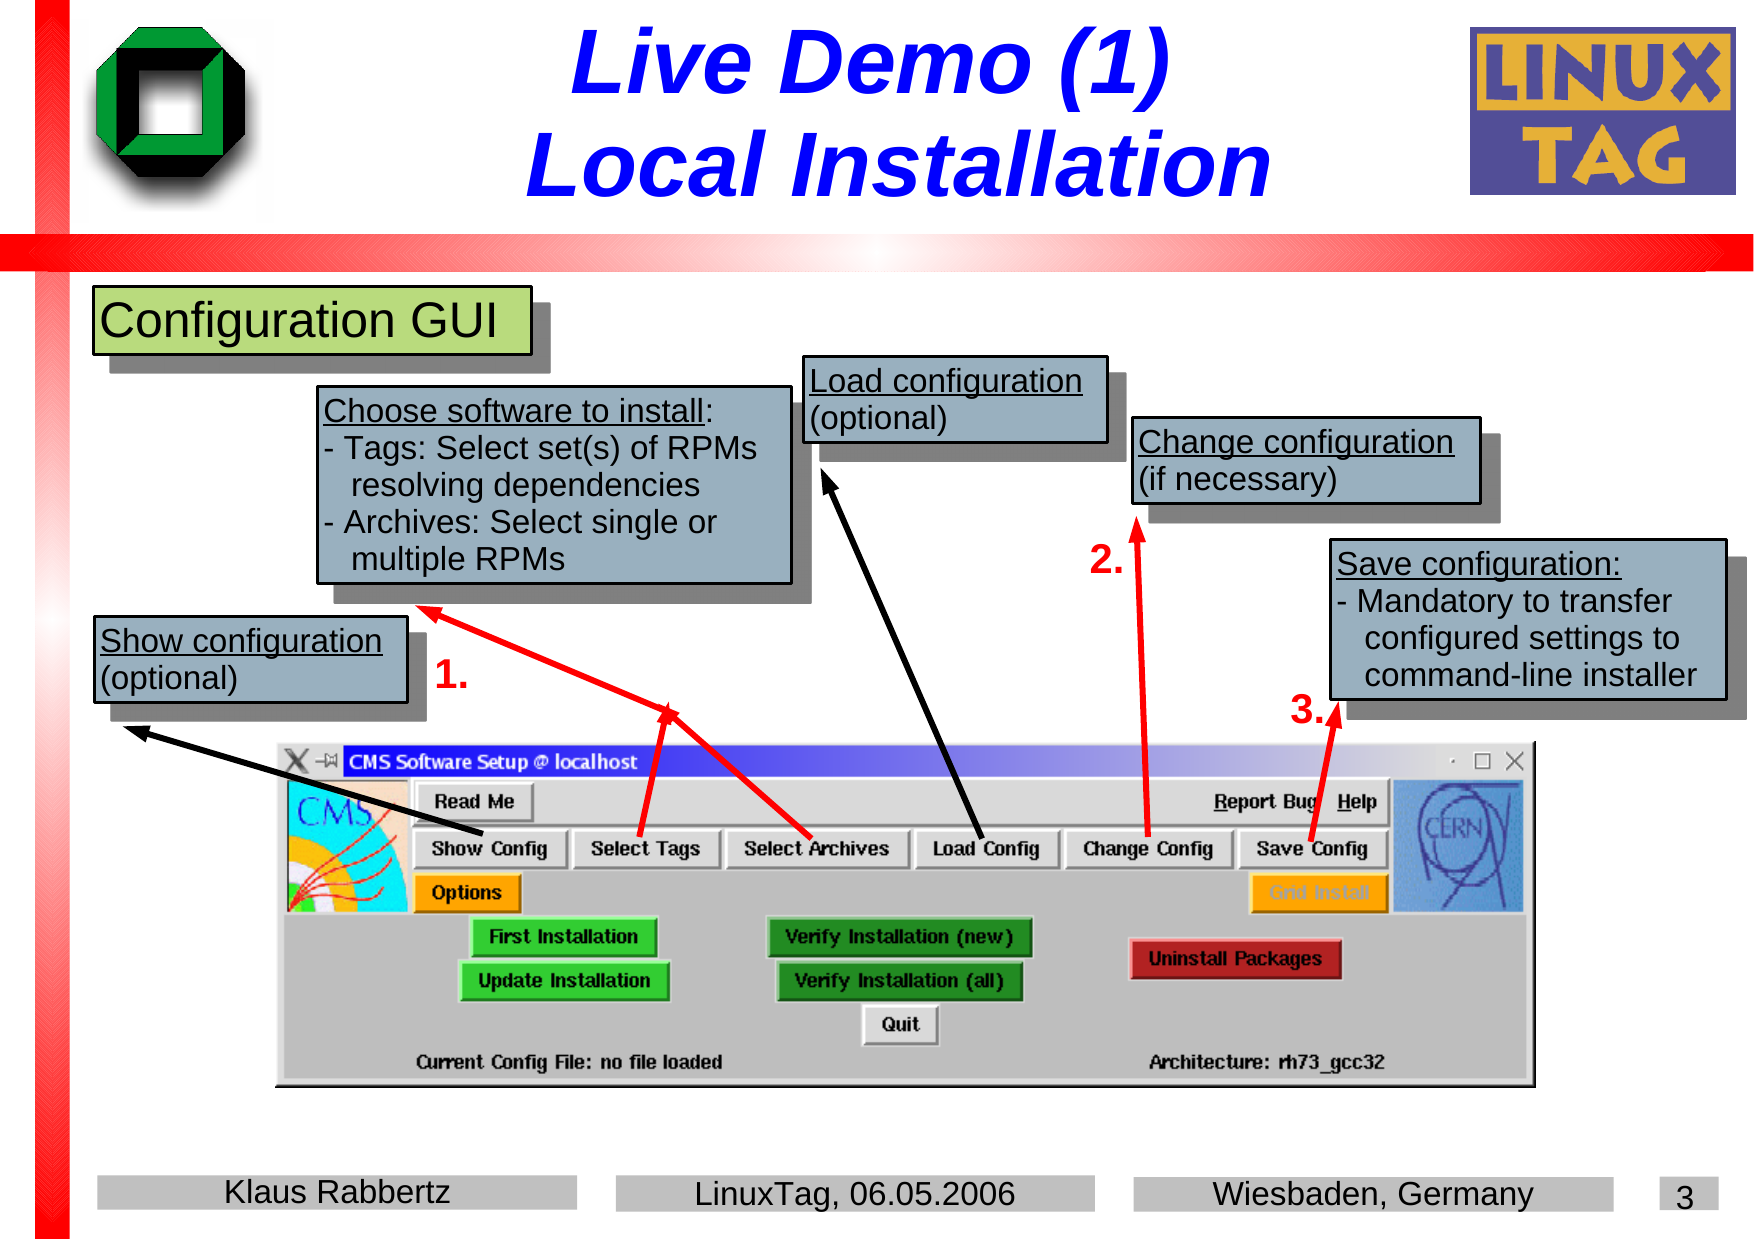

# Live Demo (1) Local Installation
Configuration GUI
Load configuration
(optional)
Choose software to install:
- Tags: Select set(s) of RPMs
 resolving dependencies
- Archives: Select single or
 multiple RPMs
Change configuration
(if necessary)
2.
Save configuration:
- Mandatory to transfer
 configured settings to
 command-line installer
Show configuration
(optional)
1.
3.